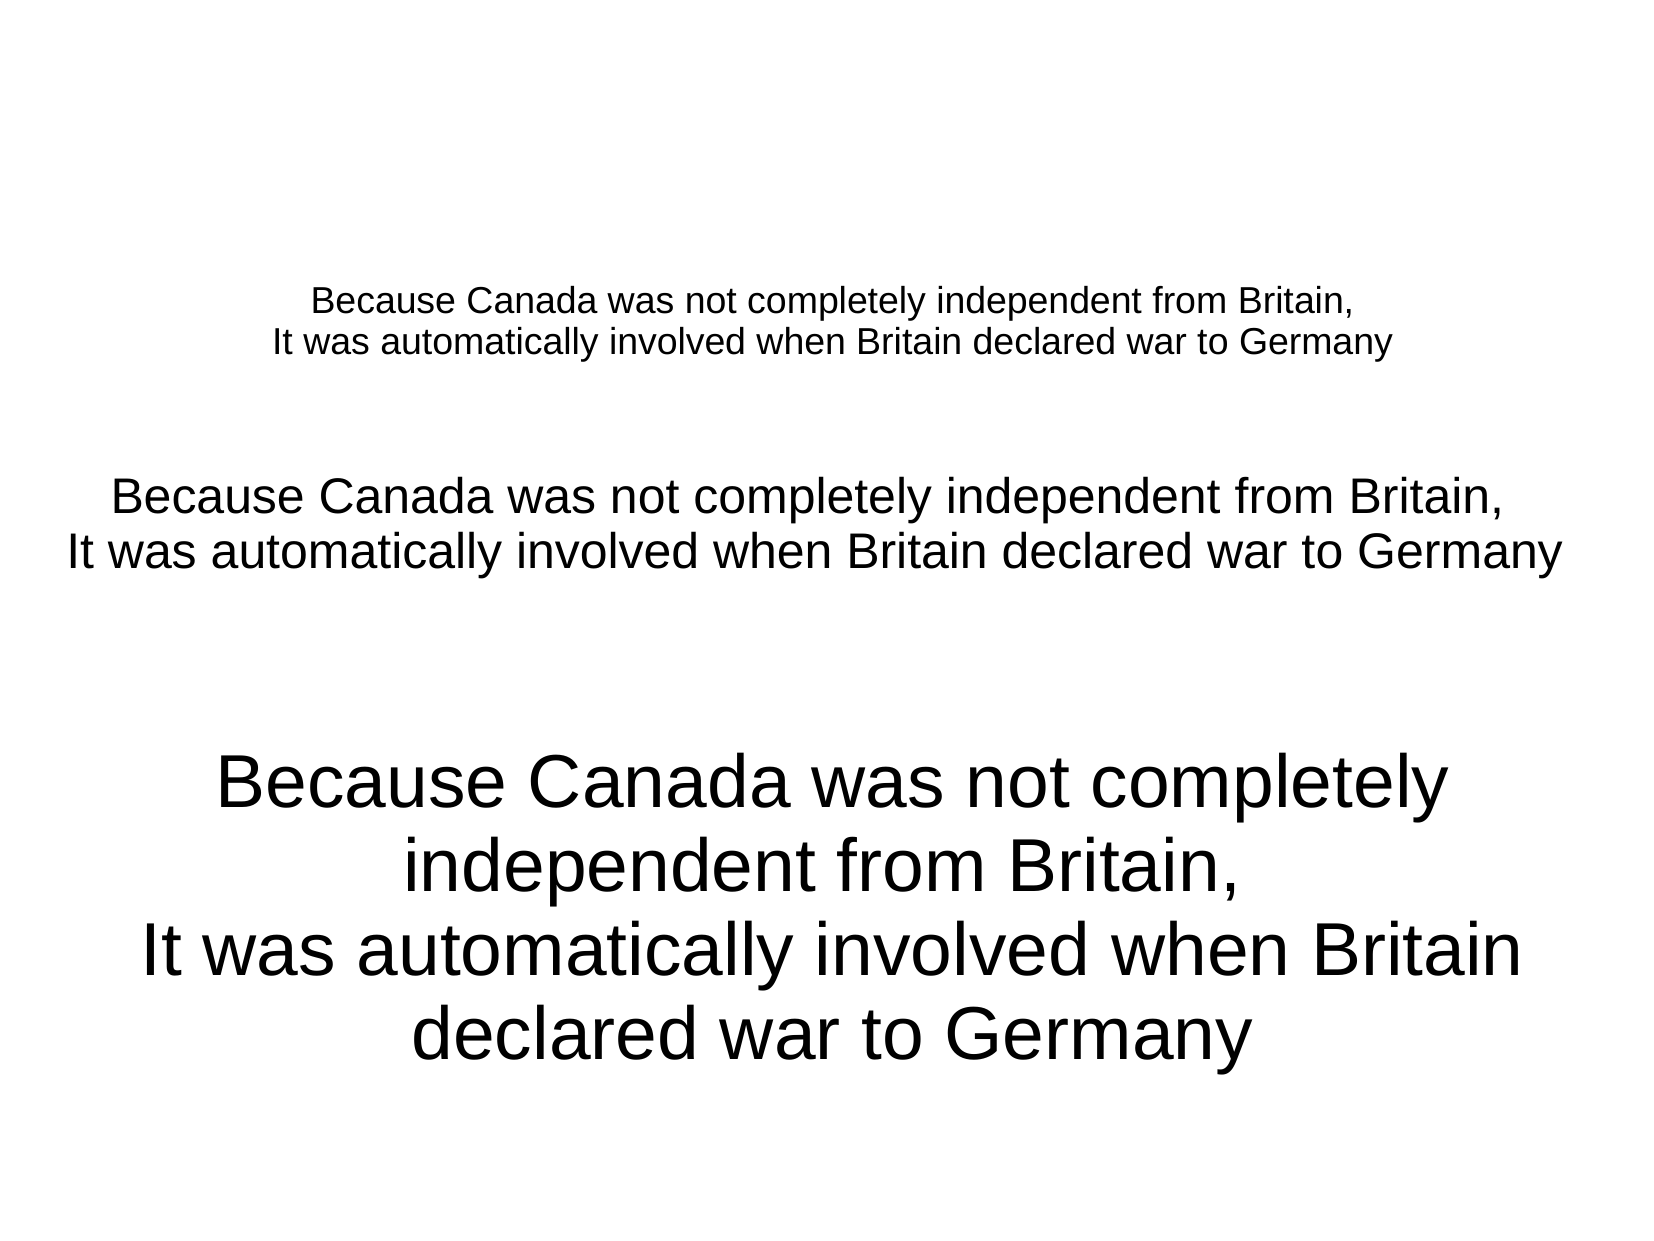

Because Canada was not completely independent from Britain,
It was automatically involved when Britain declared war to Germany
Because Canada was not completely independent from Britain,
It was automatically involved when Britain declared war to Germany
Because Canada was not completely independent from Britain,
It was automatically involved when Britain declared war to Germany